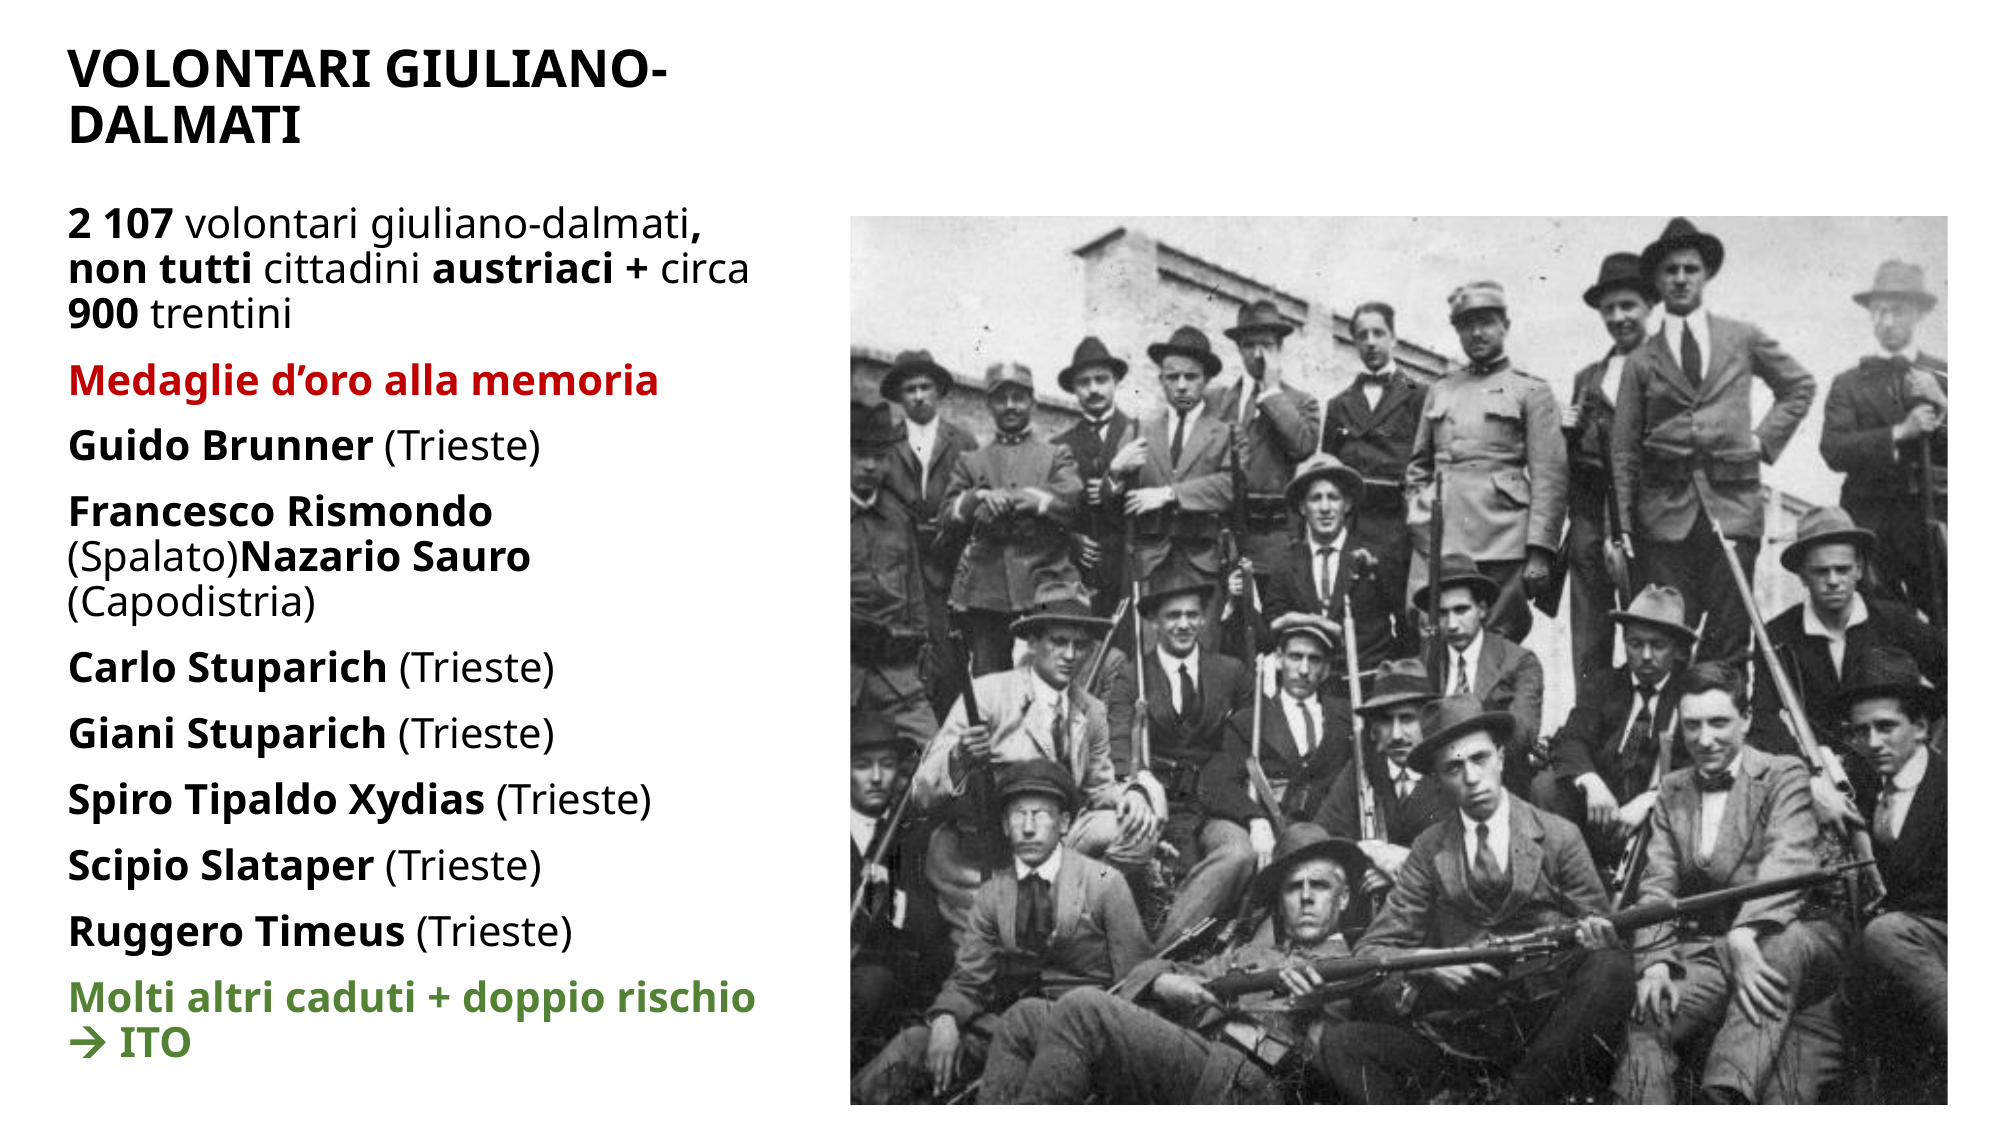

# VOLONTARI GIULIANO-DALMATI
2 107 volontari giuliano-dalmati, non tutti cittadini austriaci + circa 900 trentini
Medaglie d’oro alla memoria
Guido Brunner (Trieste)
Francesco Rismondo (Spalato)Nazario Sauro (Capodistria)
Carlo Stuparich (Trieste)
Giani Stuparich (Trieste)
Spiro Tipaldo Xydias (Trieste)
Scipio Slataper (Trieste)
Ruggero Timeus (Trieste)
Molti altri caduti + doppio rischio  ITO